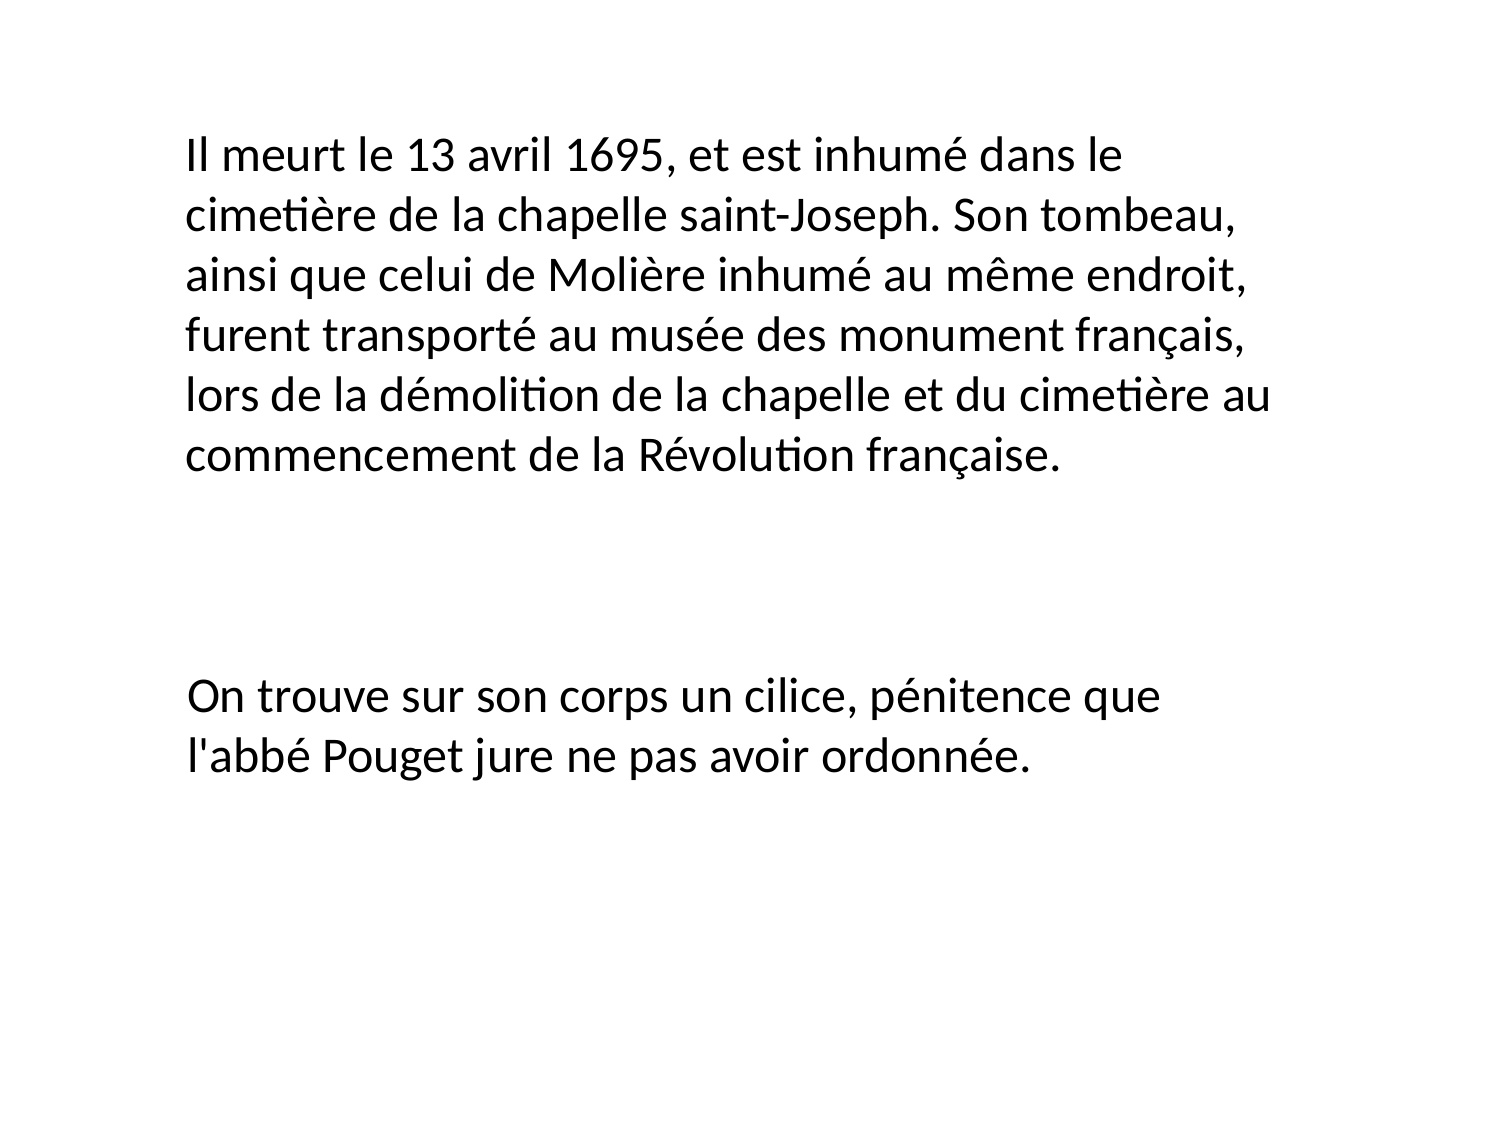

Il meurt le 13 avril 1695, et est inhumé dans le cimetière de la chapelle saint-Joseph. Son tombeau, ainsi que celui de Molière inhumé au même endroit, furent transporté au musée des monument français, lors de la démolition de la chapelle et du cimetière au commencement de la Révolution française.
On trouve sur son corps un cilice, pénitence que l'abbé Pouget jure ne pas avoir ordonnée.